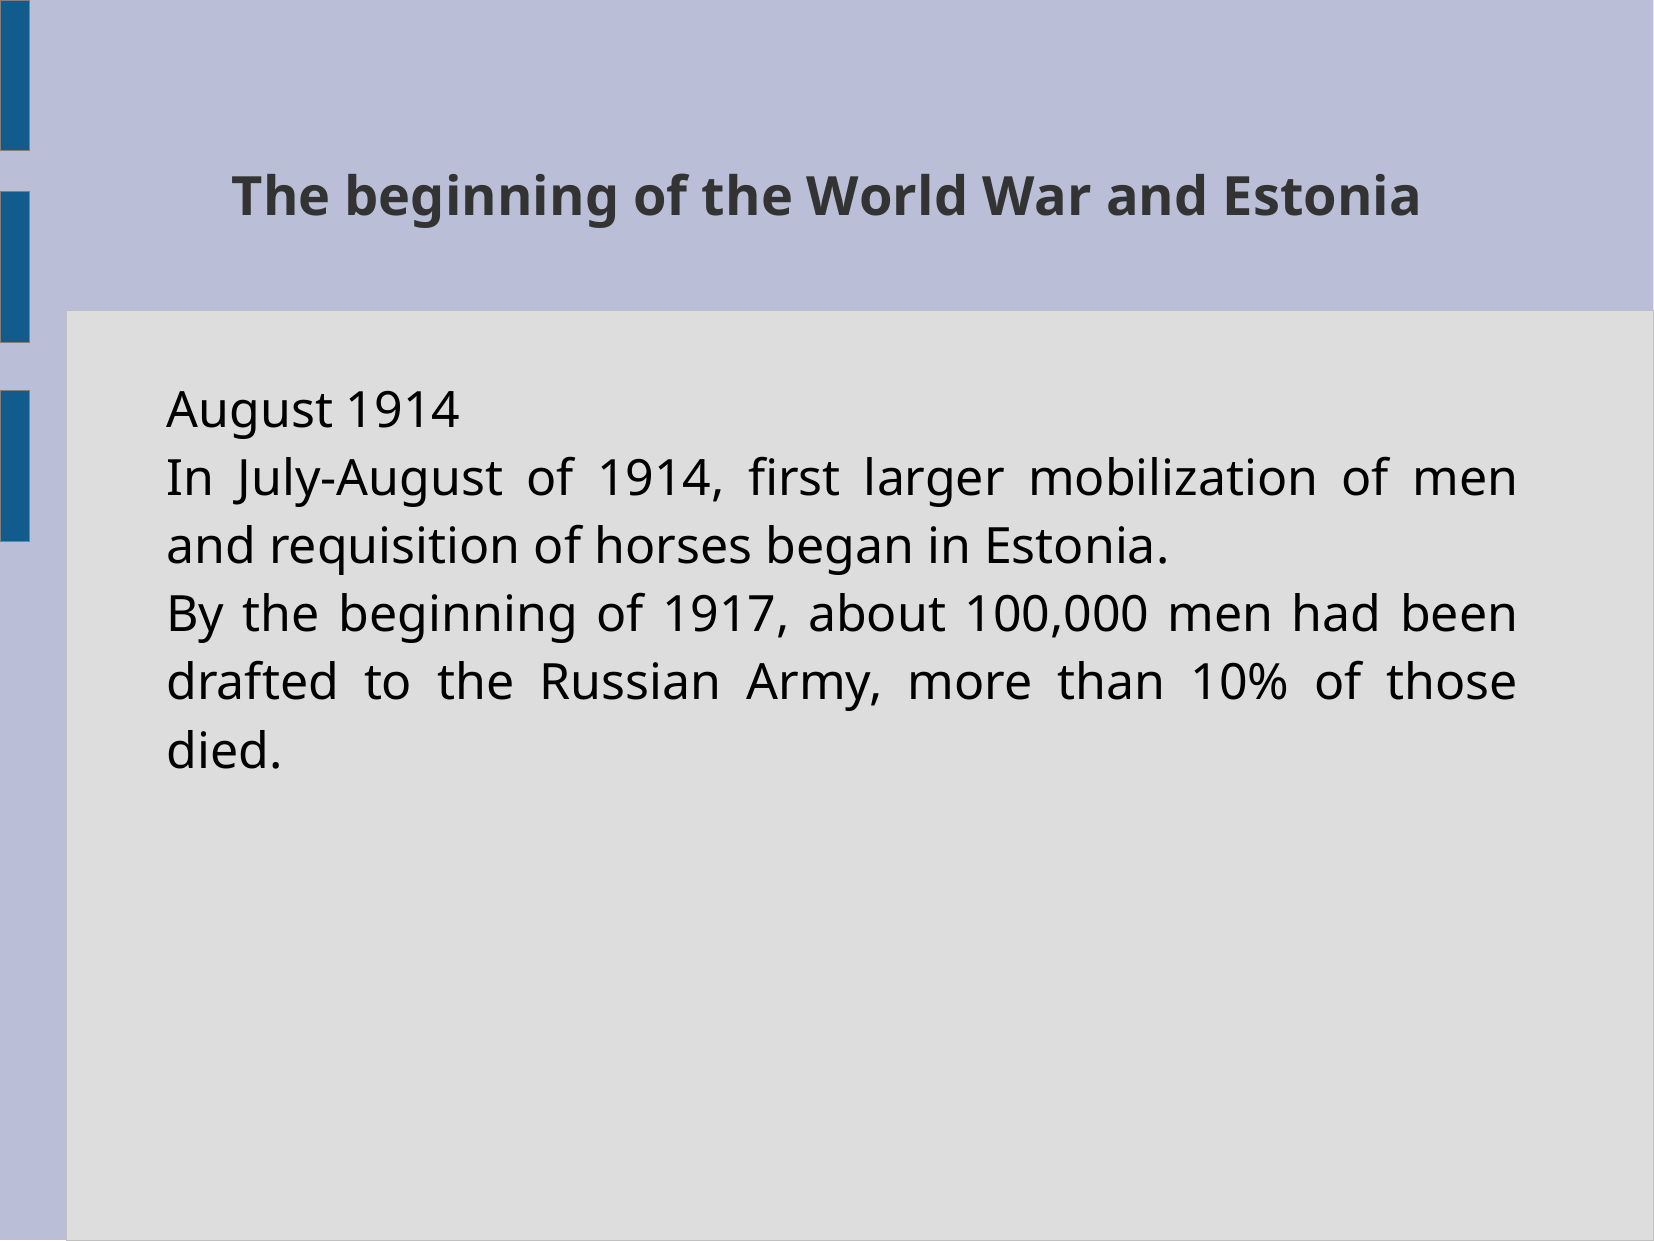

# The beginning of the World War and Estonia
August 1914
In July-August of 1914, first larger mobilization of men and requisition of horses began in Estonia.
By the beginning of 1917, about 100,000 men had been drafted to the Russian Army, more than 10% of those died.